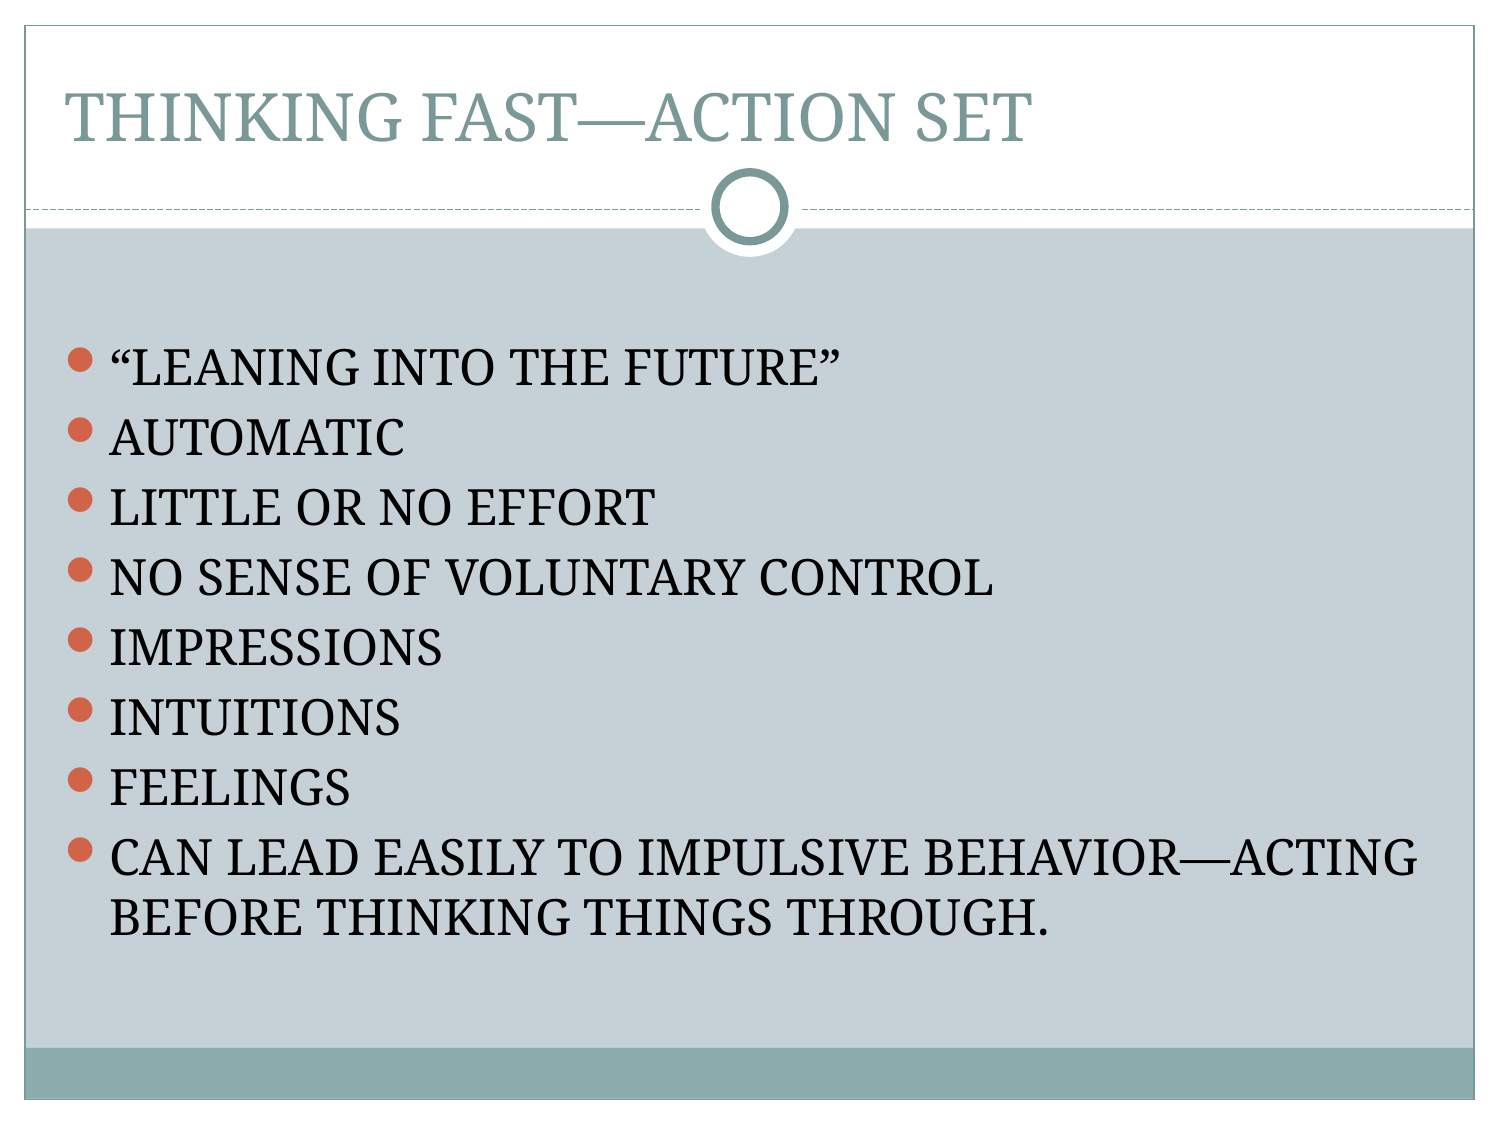

# THINKING FAST—ACTION SET
“LEANING INTO THE FUTURE”
AUTOMATIC
LITTLE OR NO EFFORT
NO SENSE OF VOLUNTARY CONTROL
IMPRESSIONS
INTUITIONS
FEELINGS
CAN LEAD EASILY TO IMPULSIVE BEHAVIOR—ACTING BEFORE THINKING THINGS THROUGH.